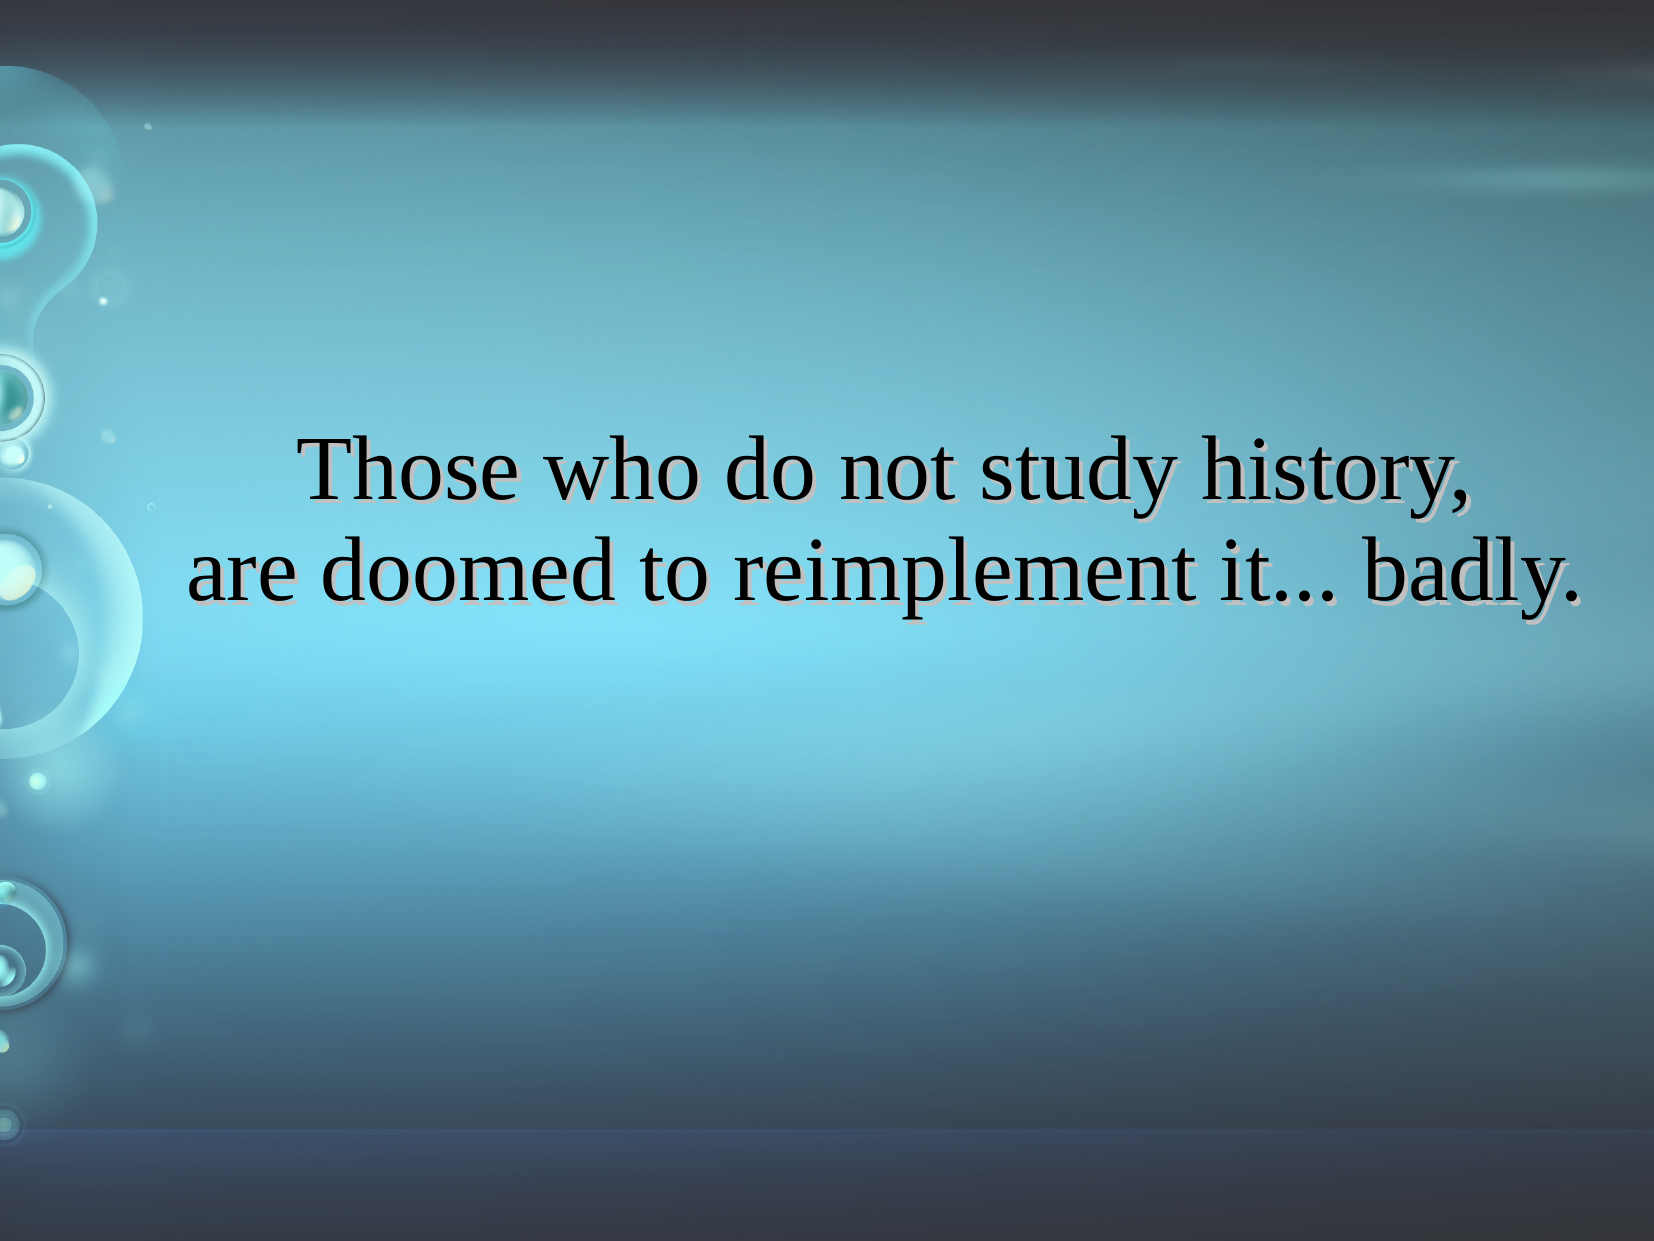

# Those who do not study history, are doomed to reimplement it... badly.